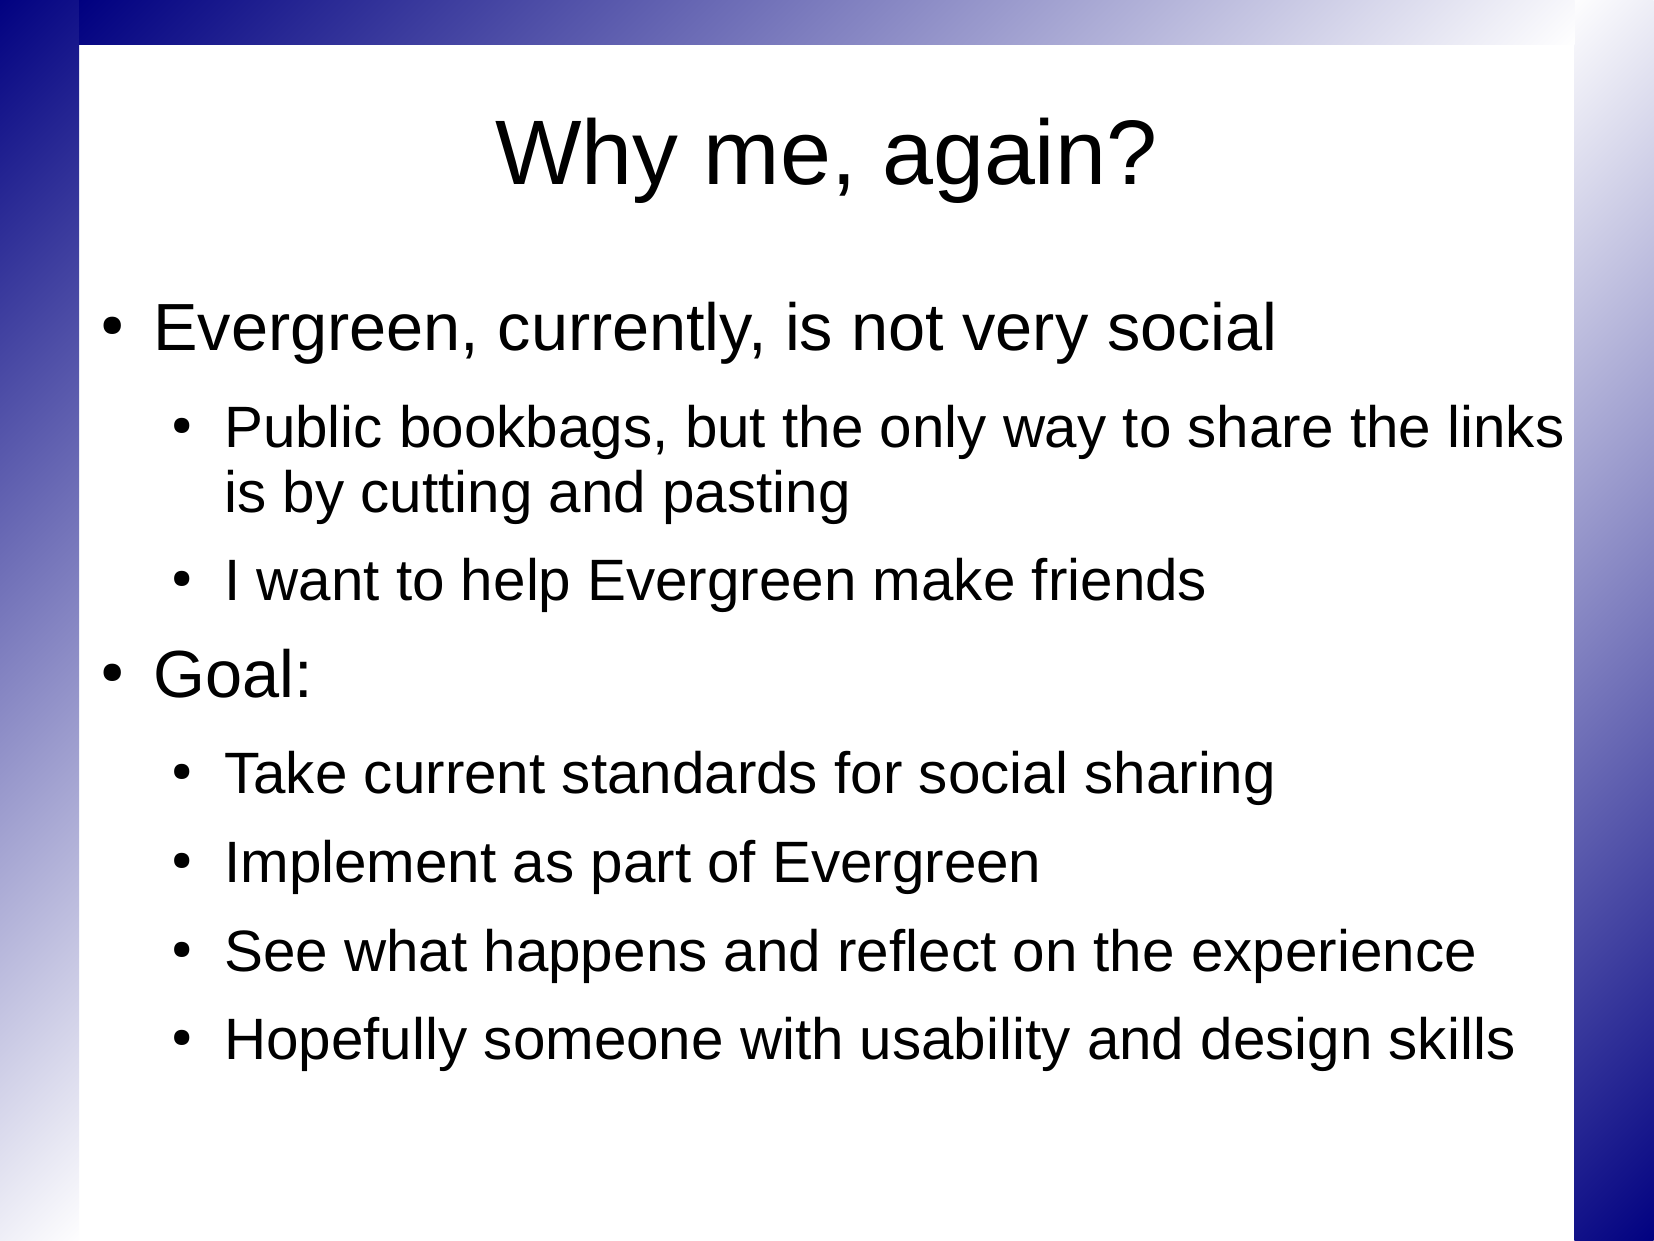

# Why me, again?
Evergreen, currently, is not very social
Public bookbags, but the only way to share the links is by cutting and pasting
I want to help Evergreen make friends
Goal:
Take current standards for social sharing
Implement as part of Evergreen
See what happens and reflect on the experience
Hopefully someone with usability and design skills